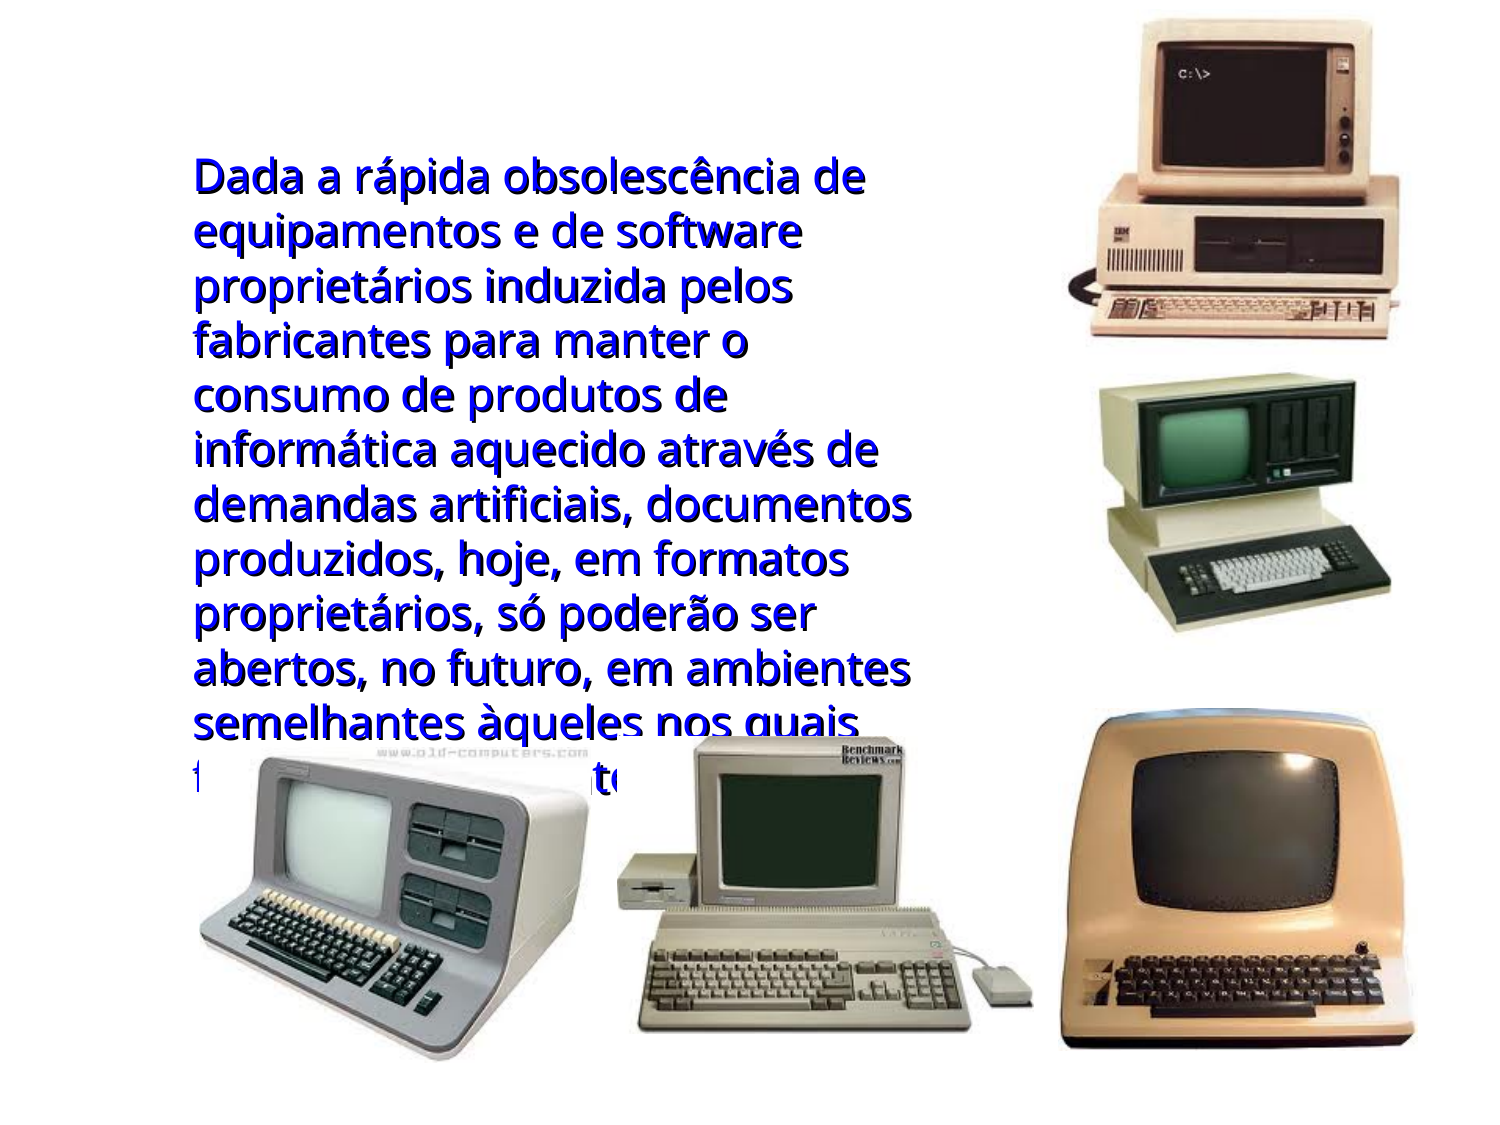

# Dada a rápida obsolescência de equipamentos e de software proprietários induzida pelos fabricantes para manter o consumo de produtos de informática aquecido através de demandas artificiais, documentos produzidos, hoje, em formatos proprietários, só poderão ser abertos, no futuro, em ambientes semelhantes àqueles nos quais foram originalmente produzidos.